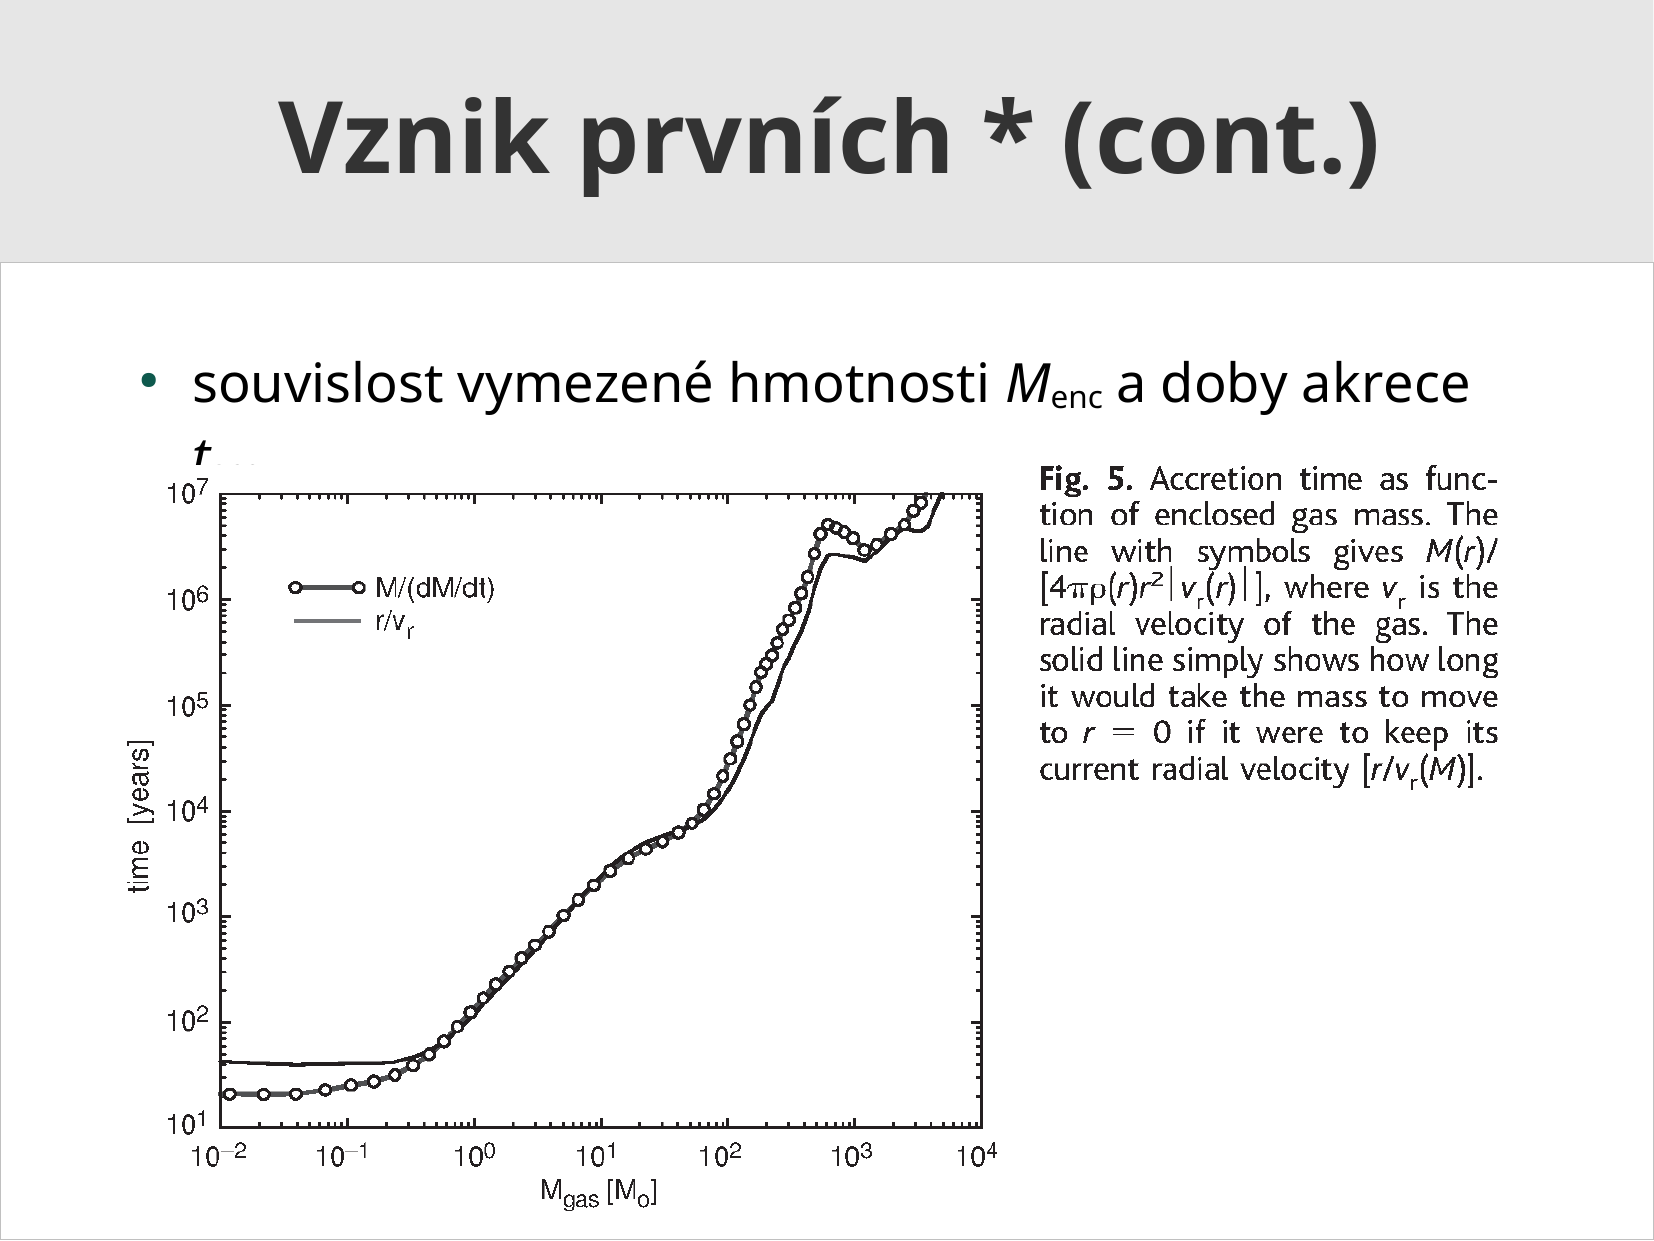

# Vznik prvních * (cont.)
souvislost vymezené hmotnosti Menc a doby akrece tacc